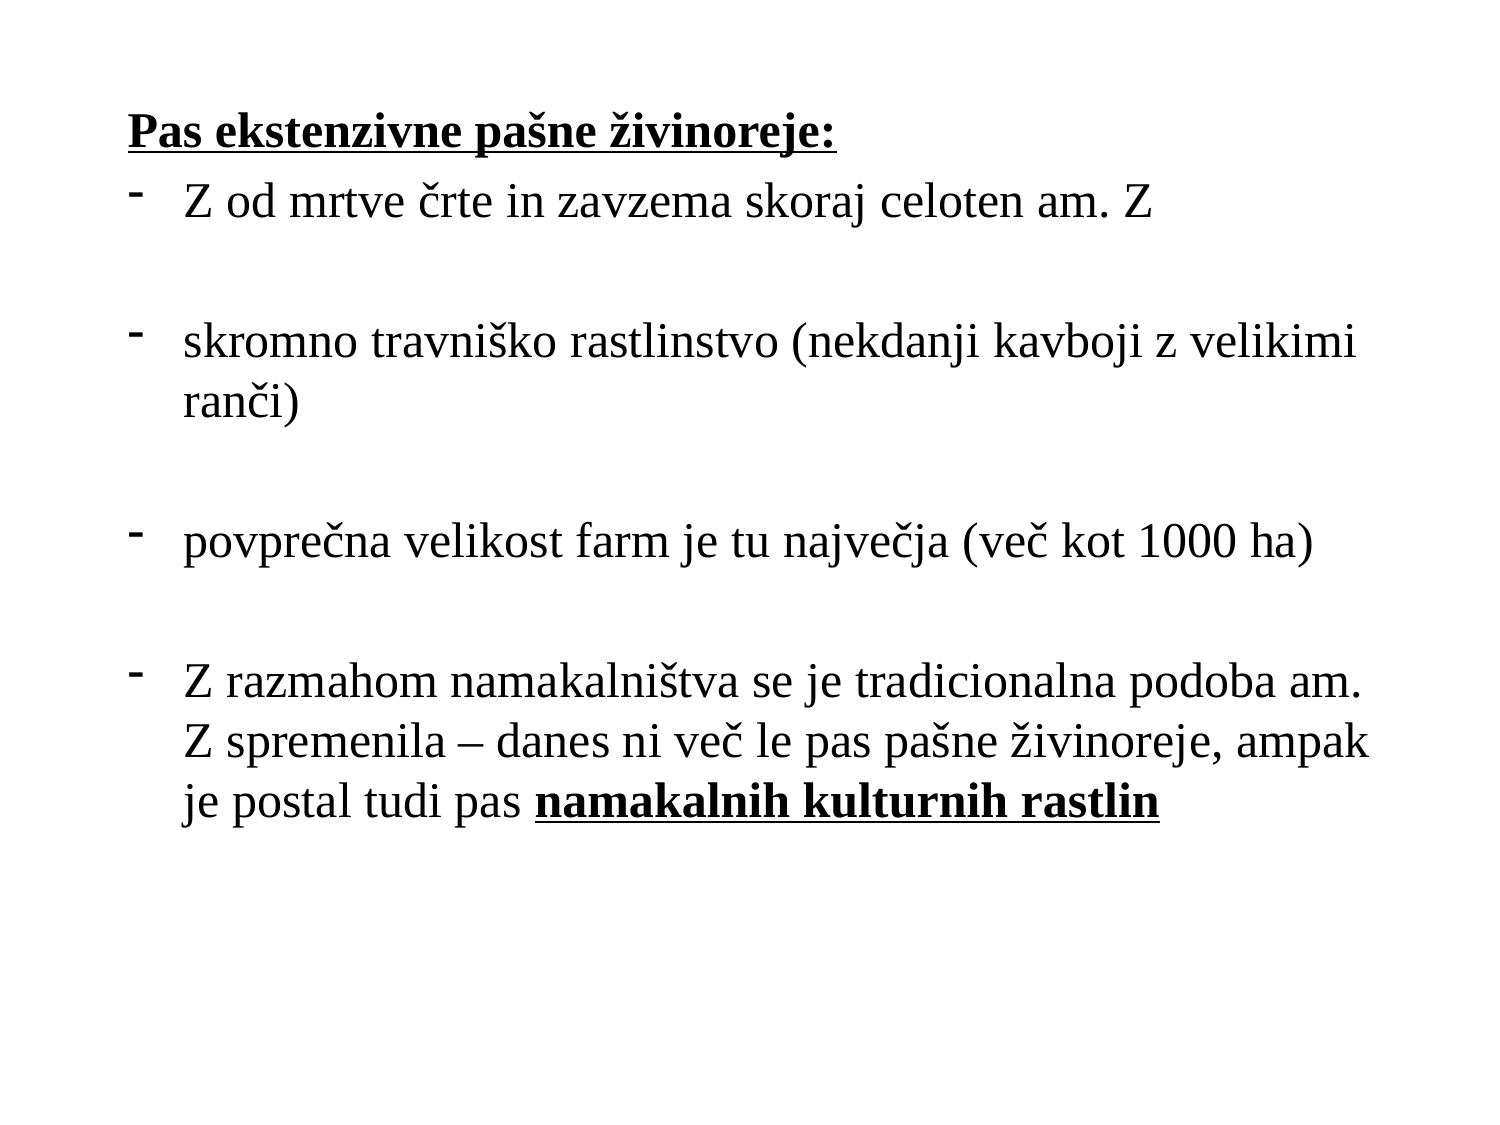

#
Pas ekstenzivne pašne živinoreje:
Z od mrtve črte in zavzema skoraj celoten am. Z
skromno travniško rastlinstvo (nekdanji kavboji z velikimi ranči)
povprečna velikost farm je tu največja (več kot 1000 ha)
Z razmahom namakalništva se je tradicionalna podoba am. Z spremenila – danes ni več le pas pašne živinoreje, ampak je postal tudi pas namakalnih kulturnih rastlin